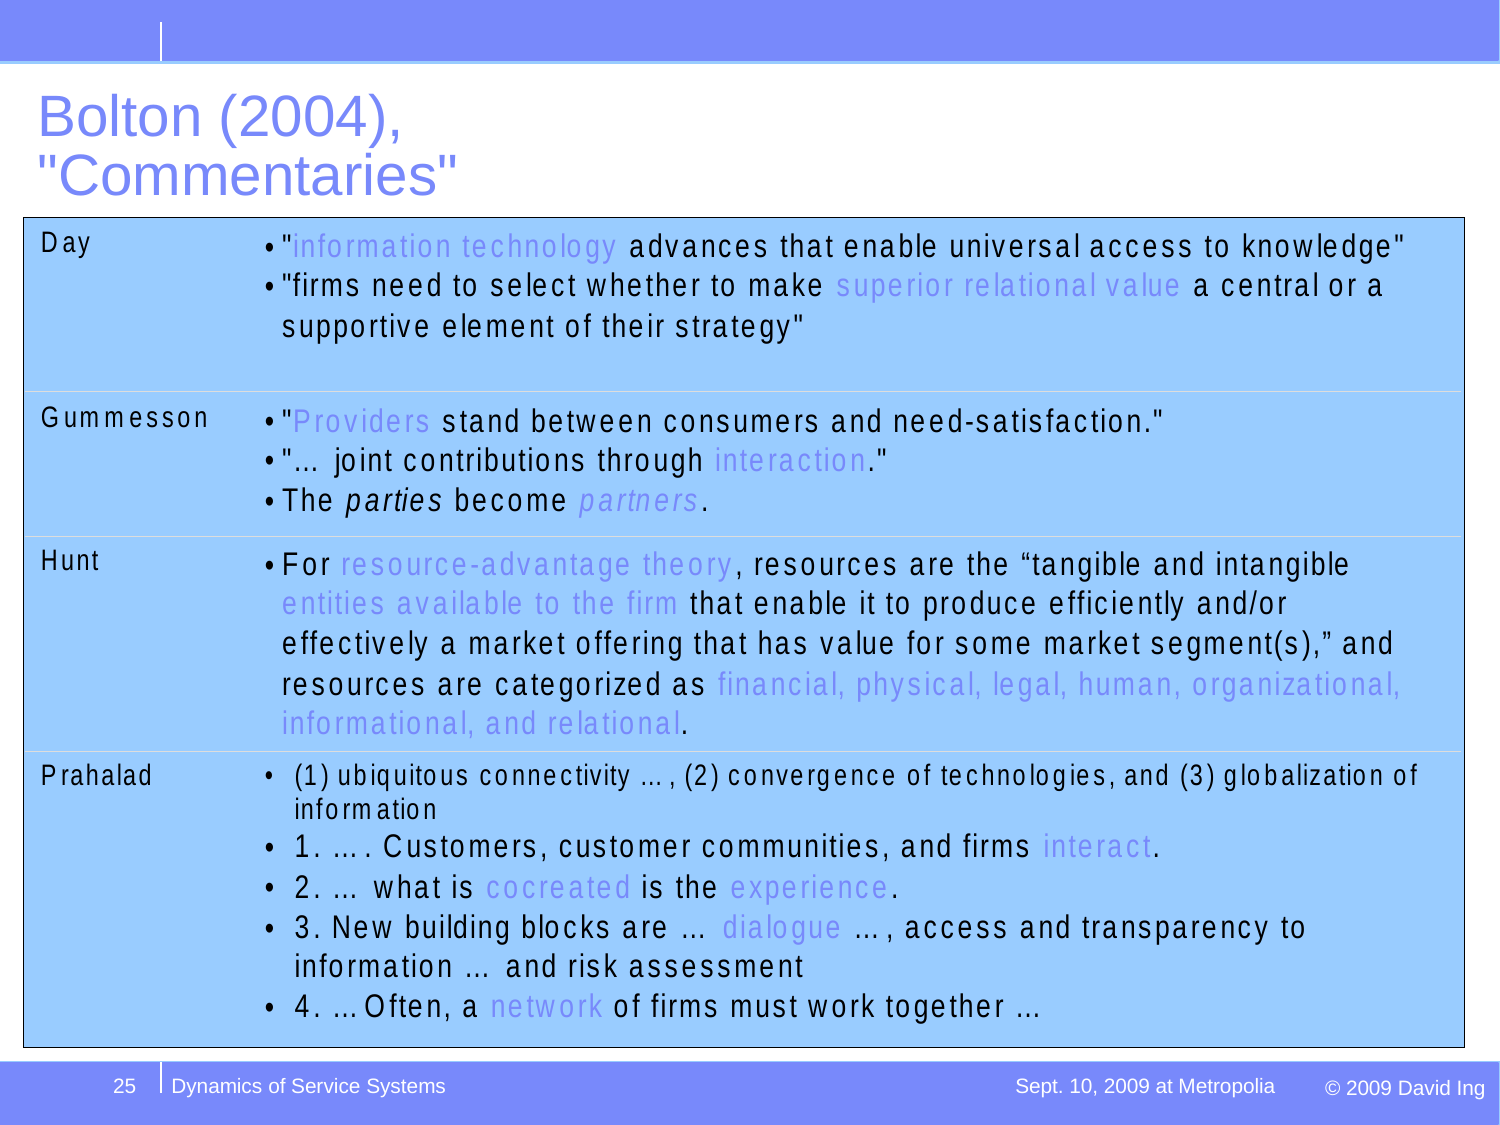

# Bolton (2004), "Commentaries"
25
Dynamics of Service Systems
Sept. 10, 2009 at Metropolia